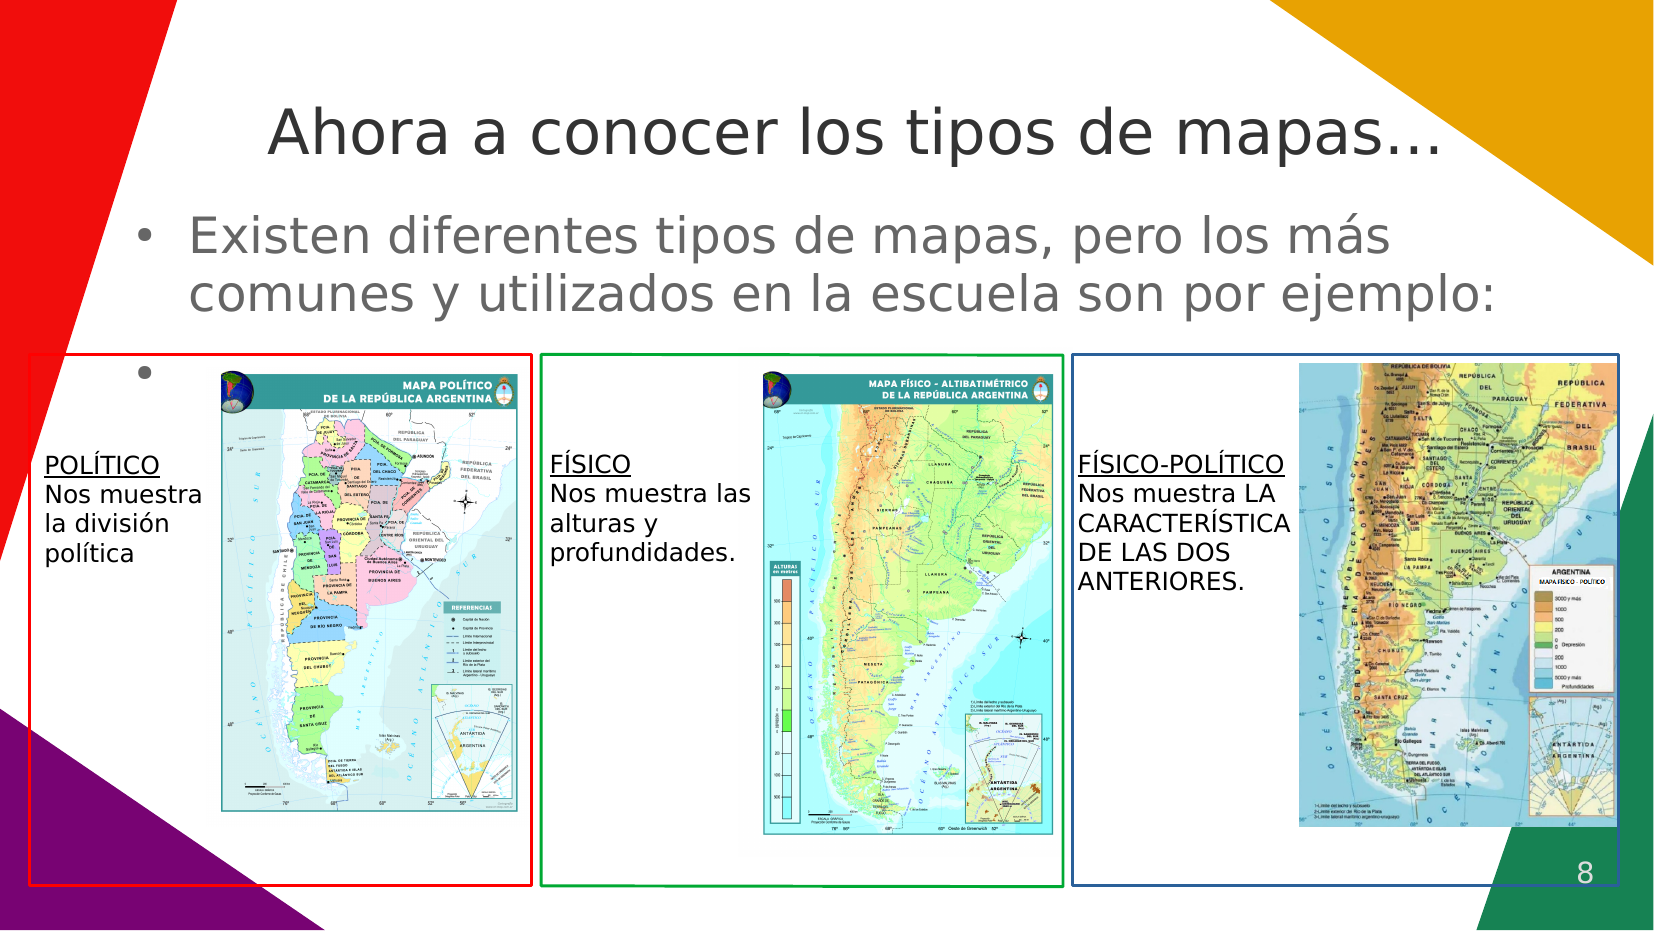

# Ahora a conocer los tipos de mapas...
Existen diferentes tipos de mapas, pero los más comunes y utilizados en la escuela son por ejemplo:
FÍSICO
Nos muestra las alturas y profundidades.
FÍSICO-POLÍTICO
Nos muestra LA CARACTERÍSTICA DE LAS DOS ANTERIORES.
POLÍTICO
Nos muestra la división política
8